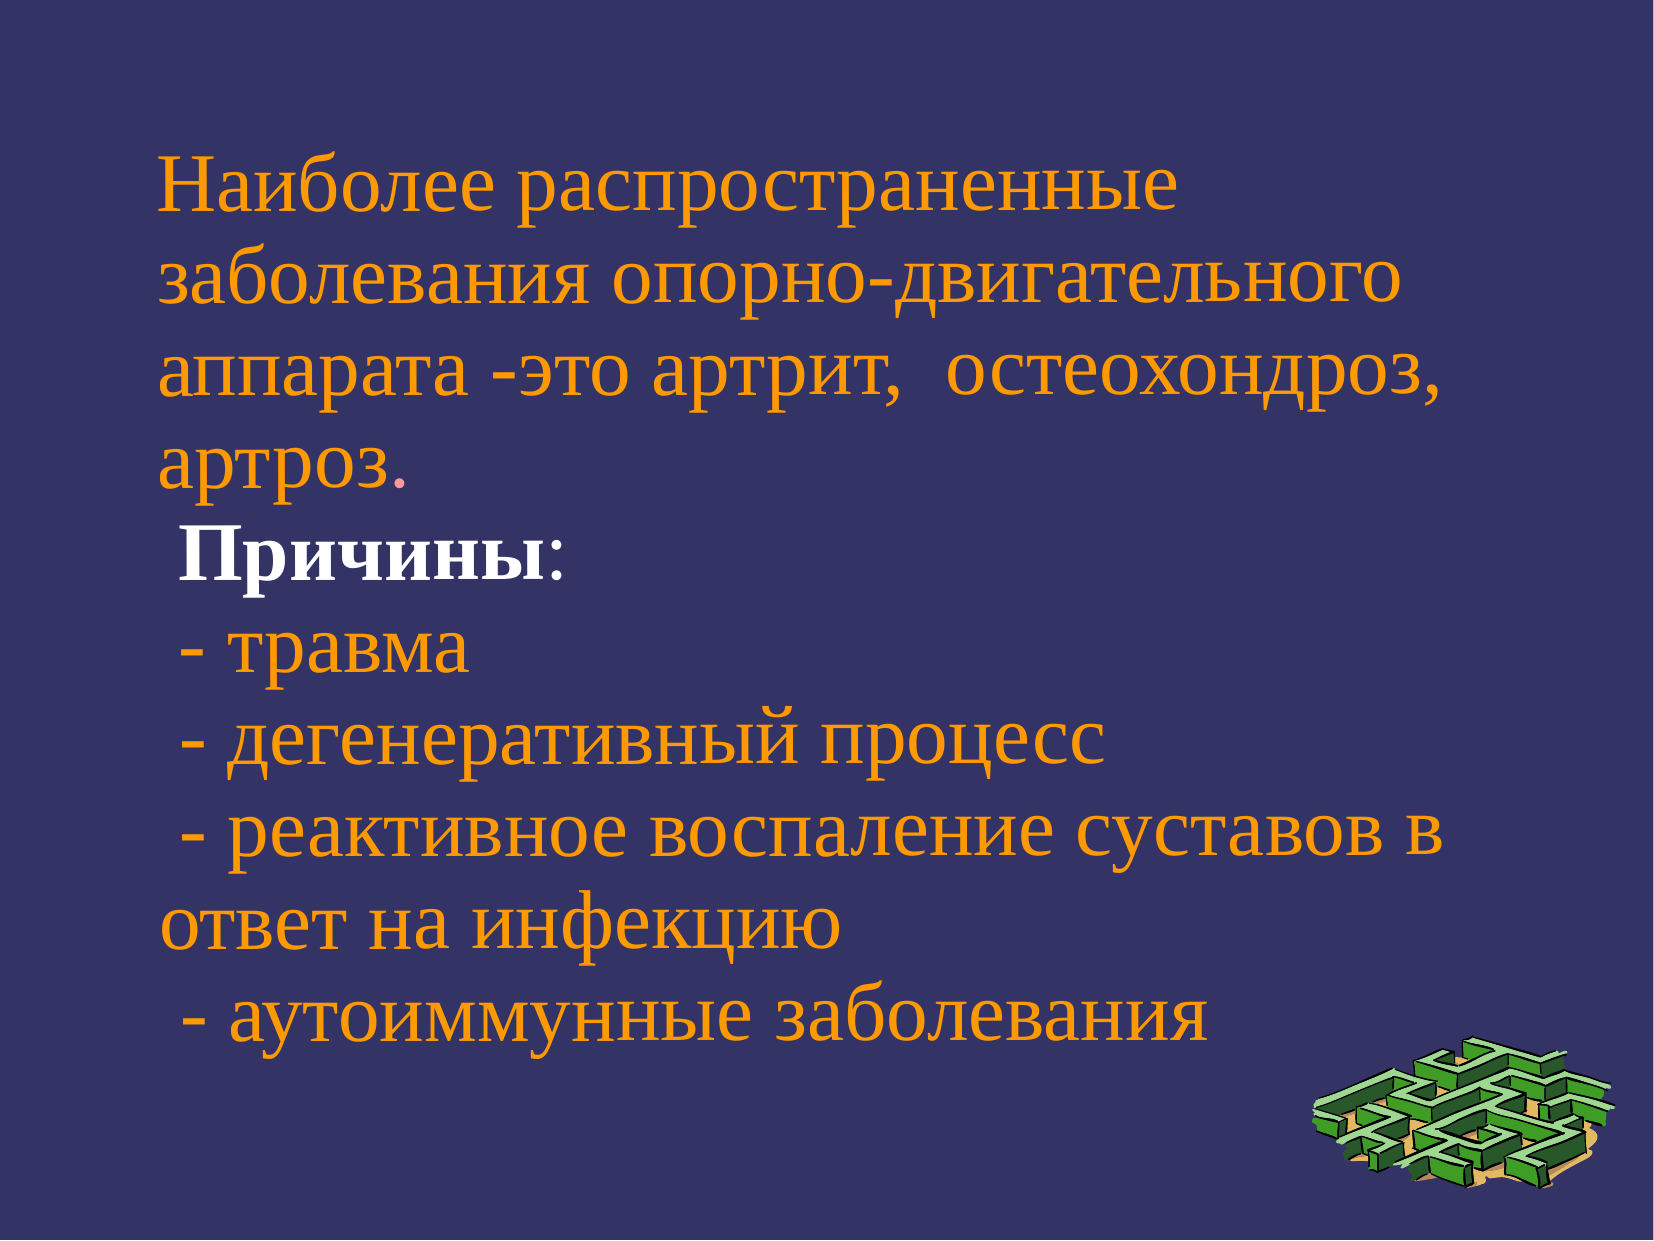

Наиболее распространенные заболевания опорно-двигательного аппарата -это артрит, остеохондроз, артроз.
 Причины:
 - травма
 - дегенеративный процесс
 - реактивное воспаление суставов в ответ на инфекцию
 - аутоиммунные заболевания